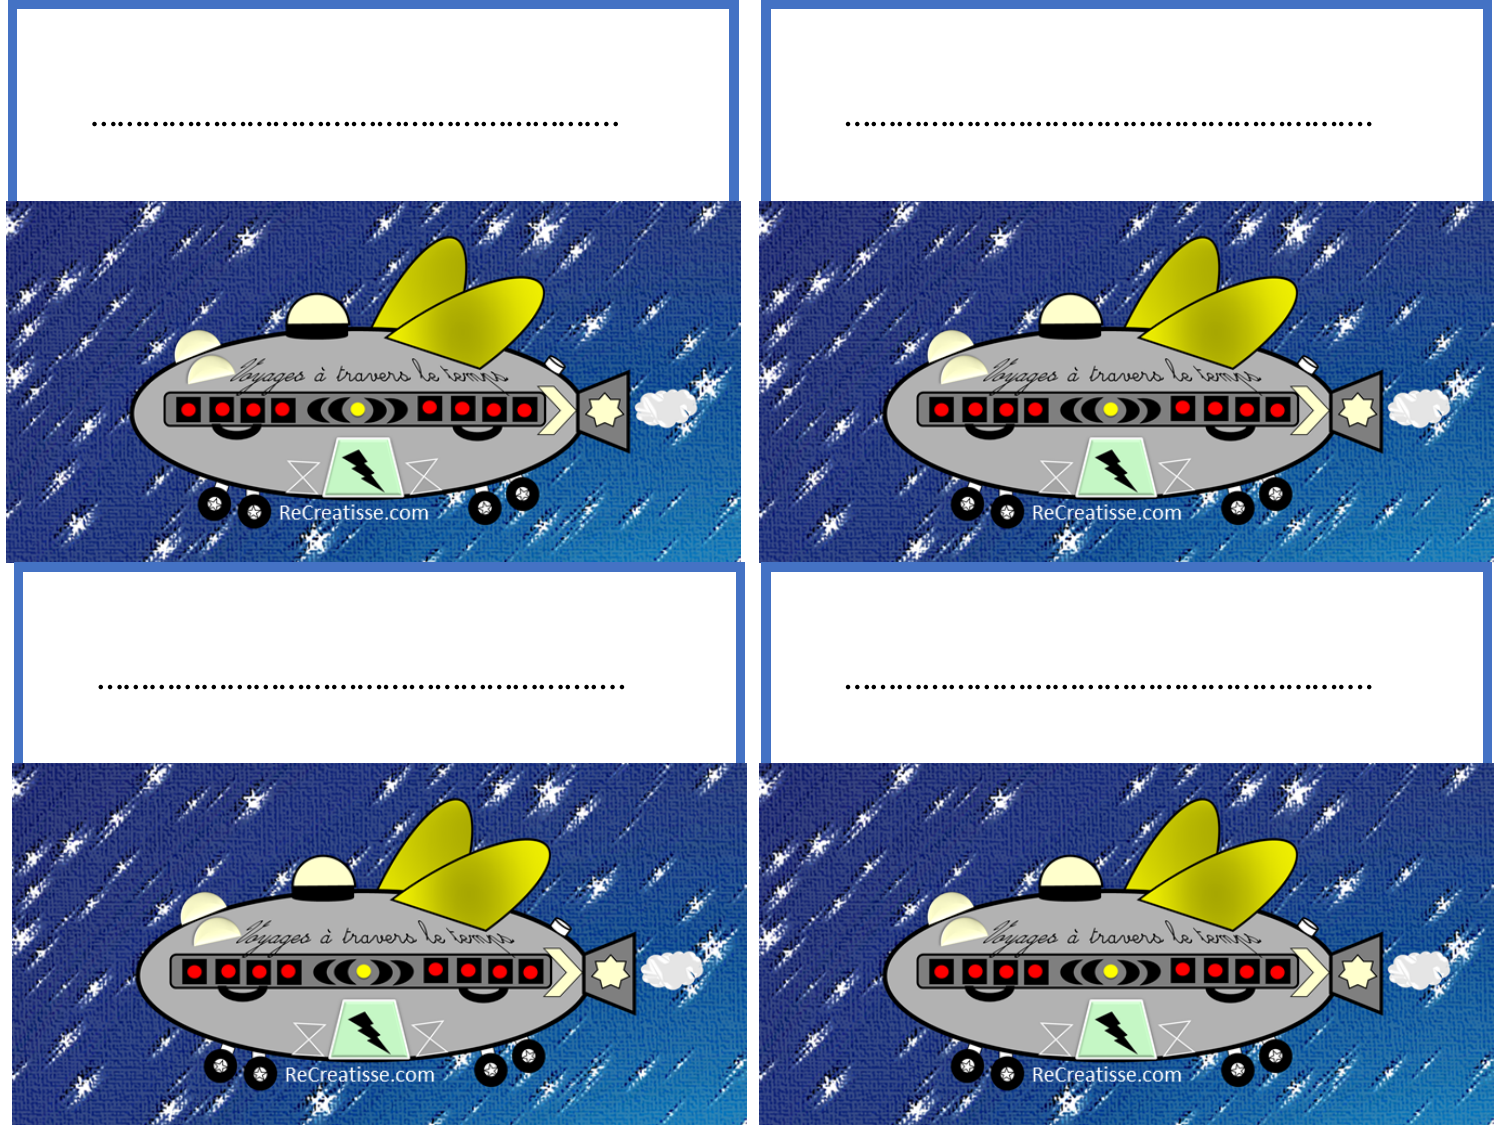

…………………………………………………….
…………………………………………………….
…………………………………………………….
…………………………………………………….
…………………………………………………….
…………………………………………………….
…………………………………………………….
…………………………………………………….